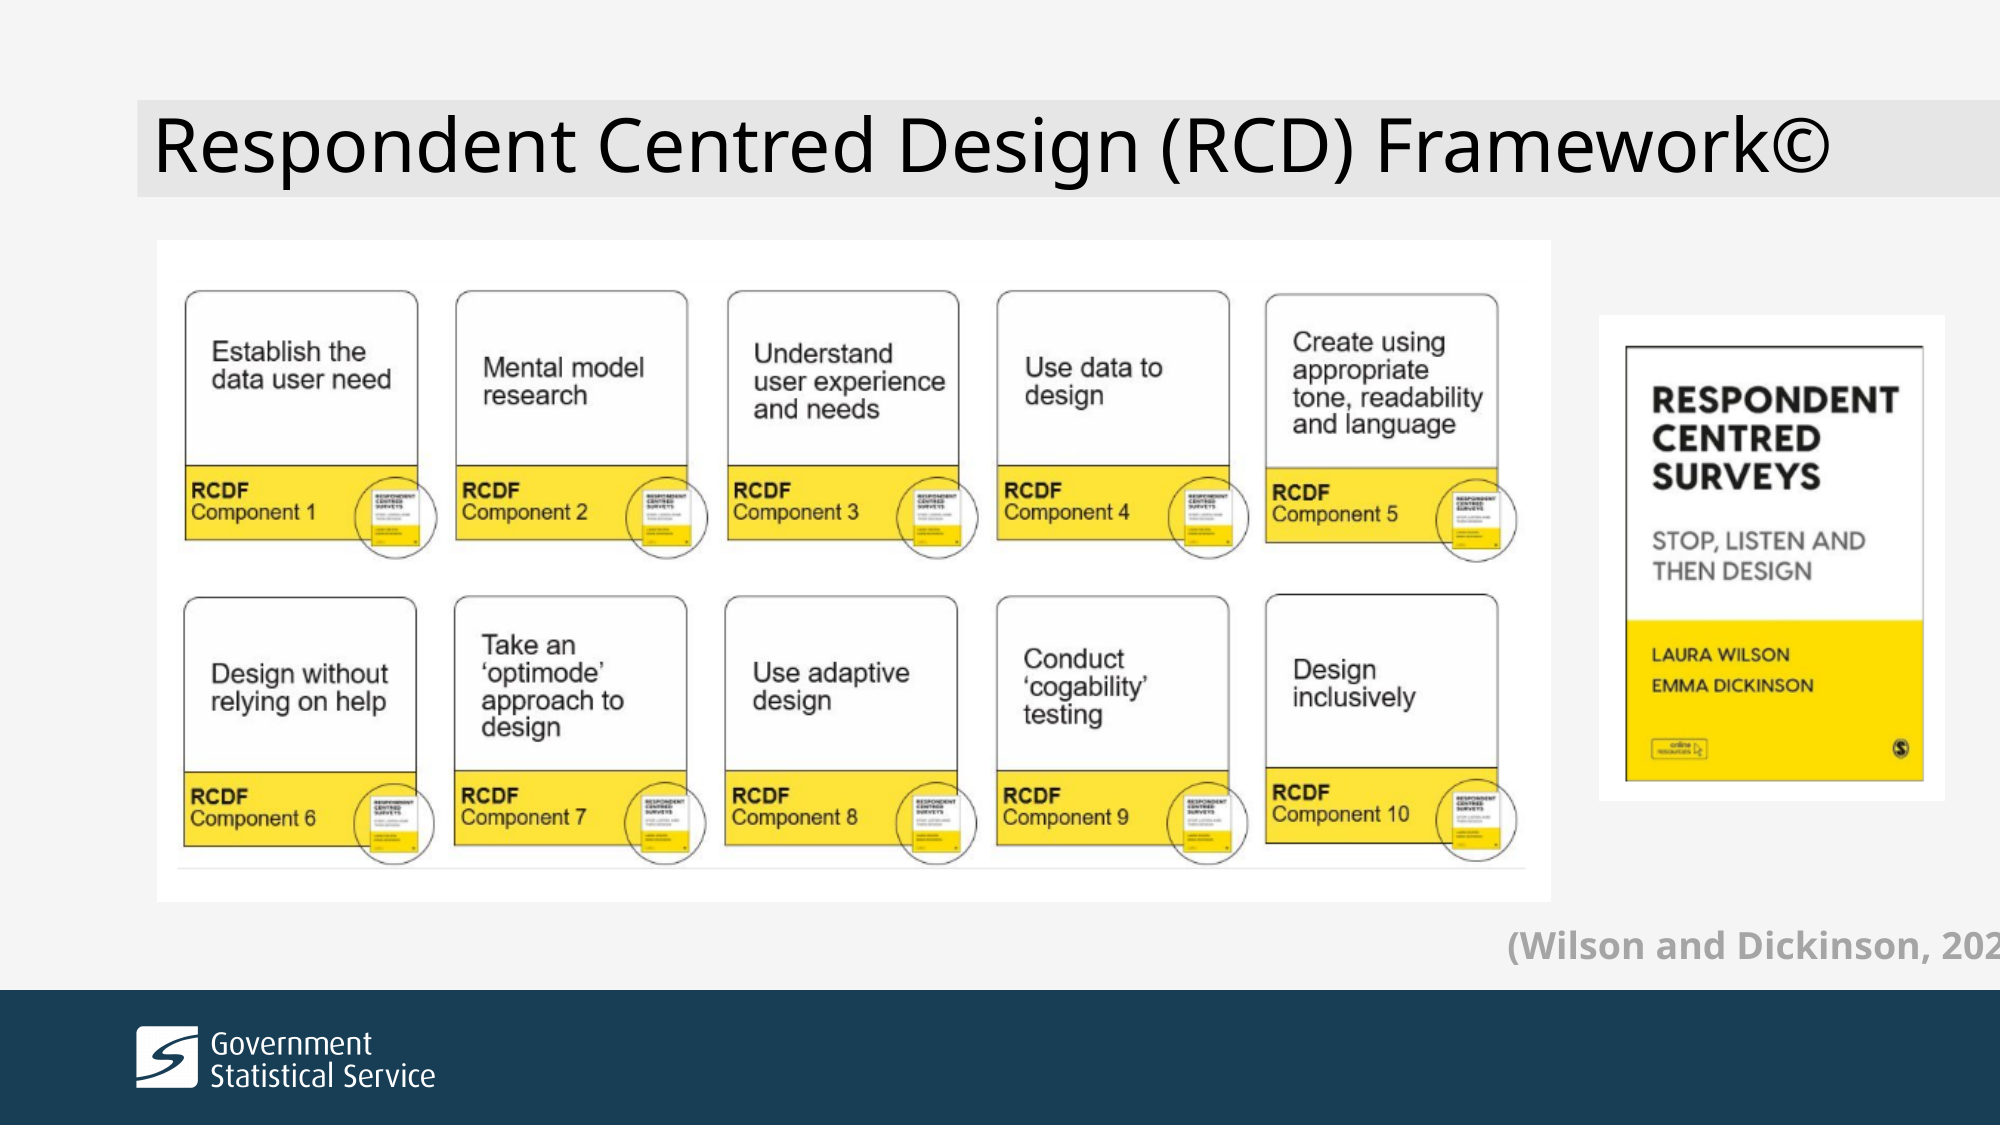

Respondent Centred Design (RCD) Framework©
(Wilson and Dickinson, 2021)